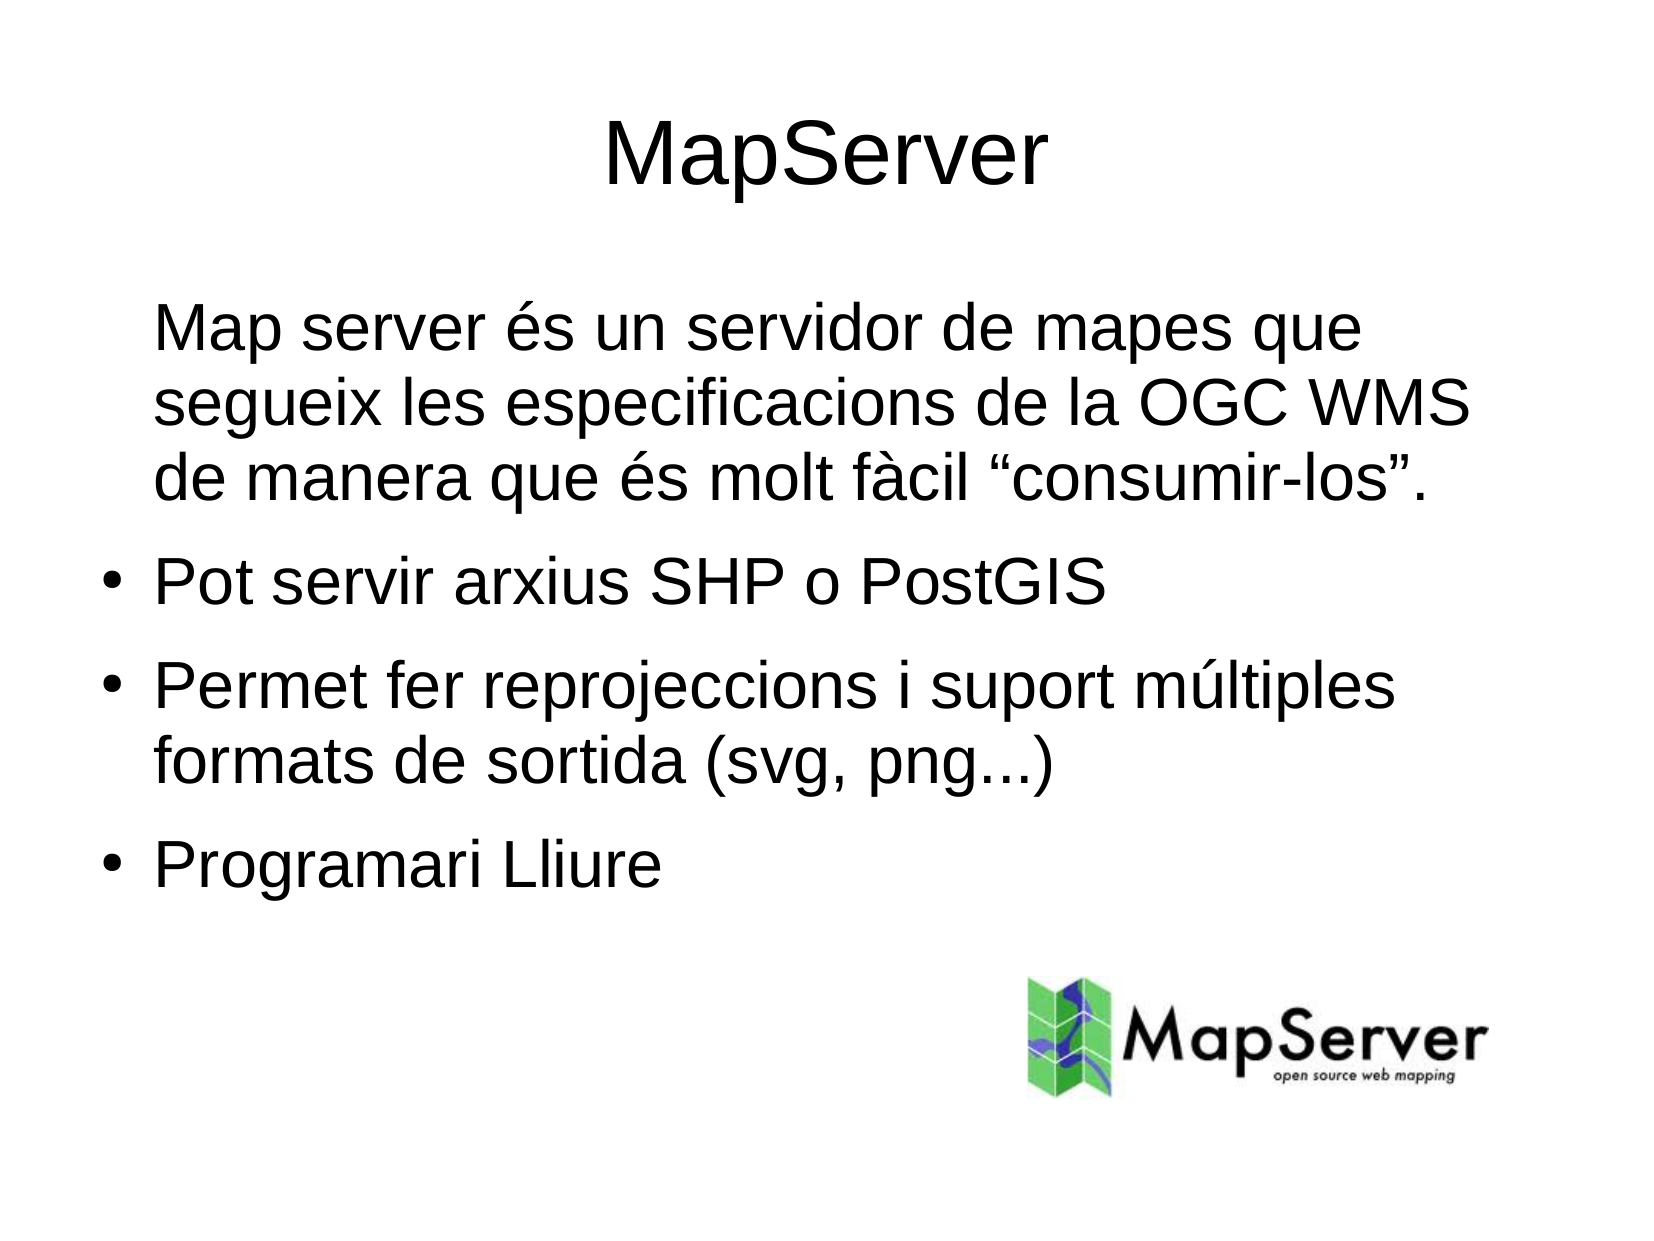

# MapServer
Map server és un servidor de mapes que segueix les especificacions de la OGC WMS de manera que és molt fàcil “consumir-los”.
Pot servir arxius SHP o PostGIS
Permet fer reprojeccions i suport múltiples formats de sortida (svg, png...)
Programari Lliure